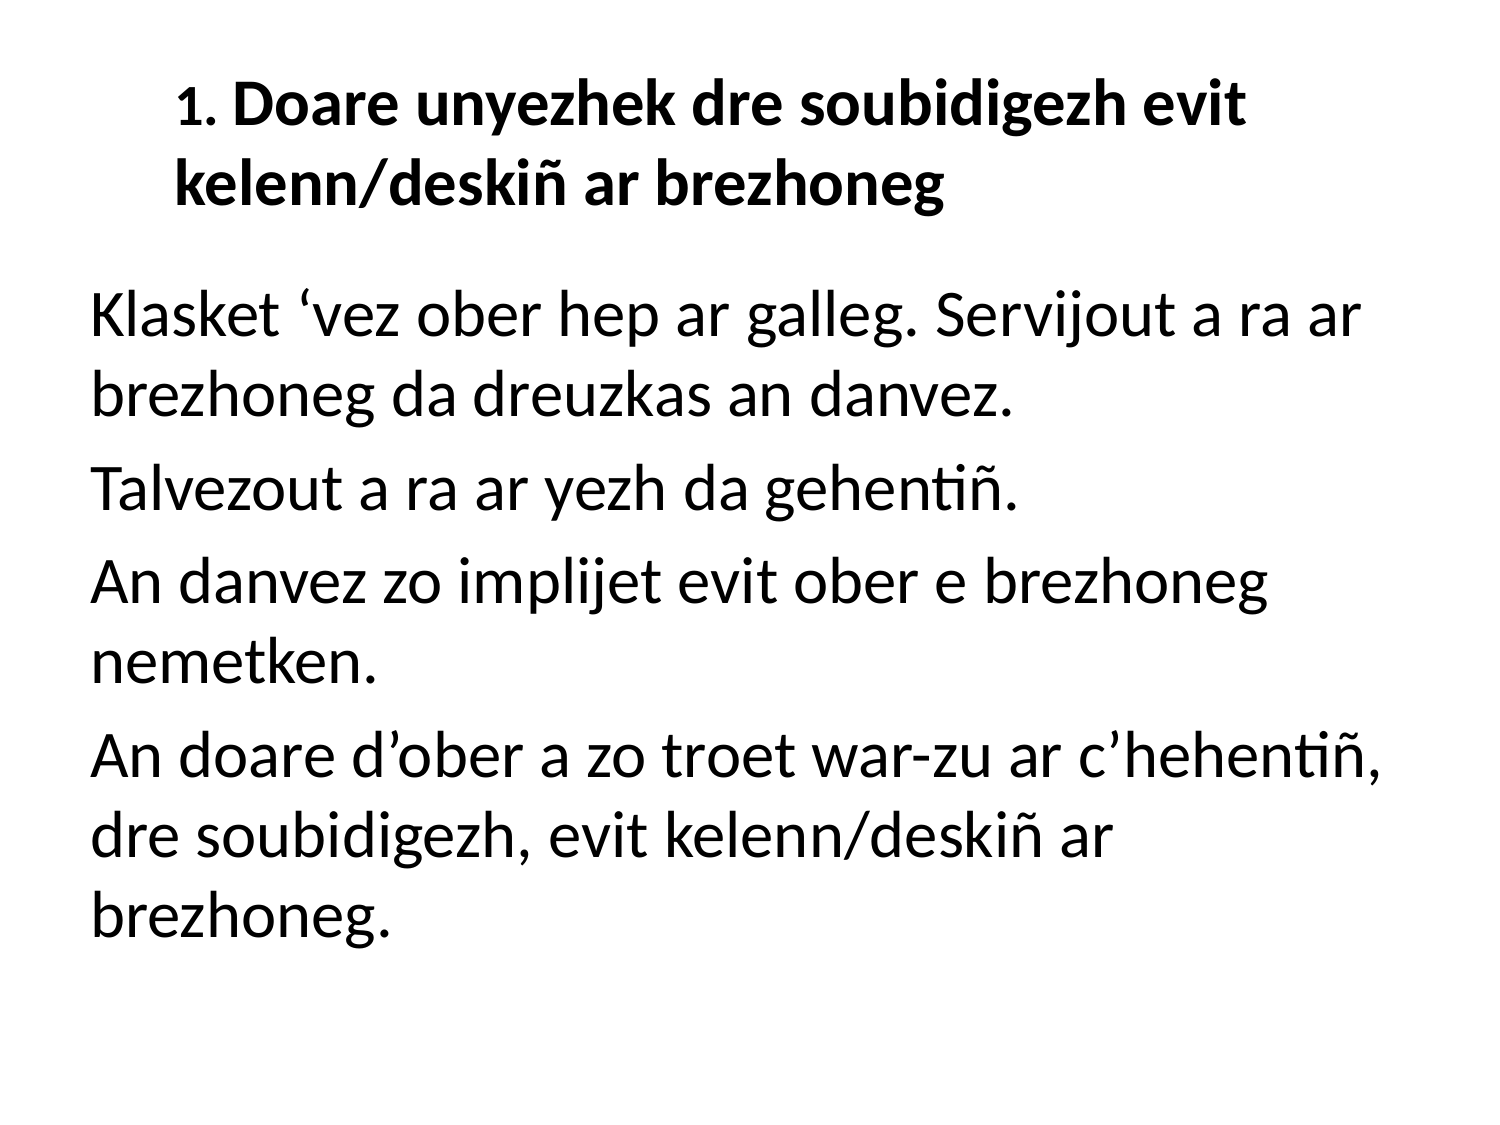

# 1. Doare unyezhek dre soubidigezh evit kelenn/deskiñ ar brezhoneg
Klasket ‘vez ober hep ar galleg. Servijout a ra ar brezhoneg da dreuzkas an danvez.
Talvezout a ra ar yezh da gehentiñ.
An danvez zo implijet evit ober e brezhoneg nemetken.
An doare d’ober a zo troet war-zu ar c’hehentiñ, dre soubidigezh, evit kelenn/deskiñ ar brezhoneg.